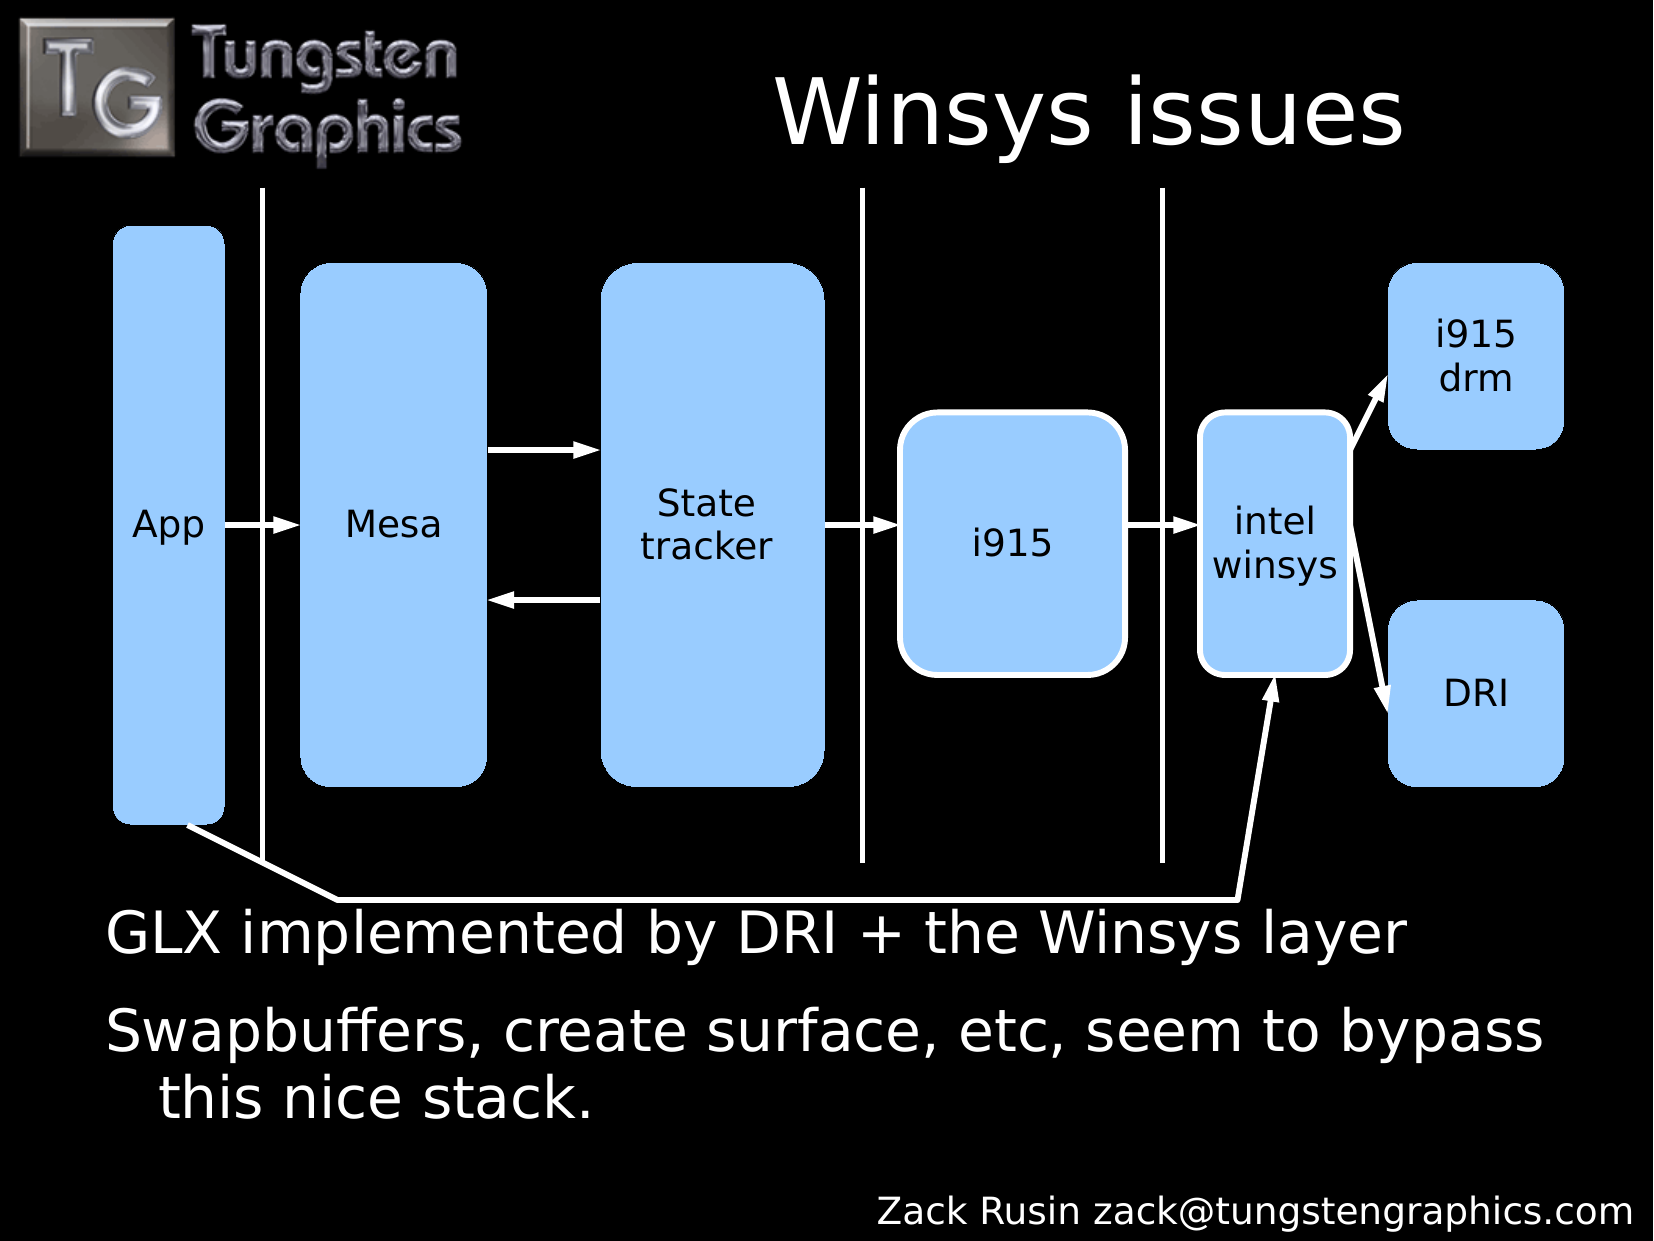

# Winsys issues
App
Mesa
State
tracker
i915
drm
i915
intel
winsys
DRI
GLX implemented by DRI + the Winsys layer
Swapbuffers, create surface, etc, seem to bypass this nice stack.
Zack Rusin zack@tungstengraphics.com